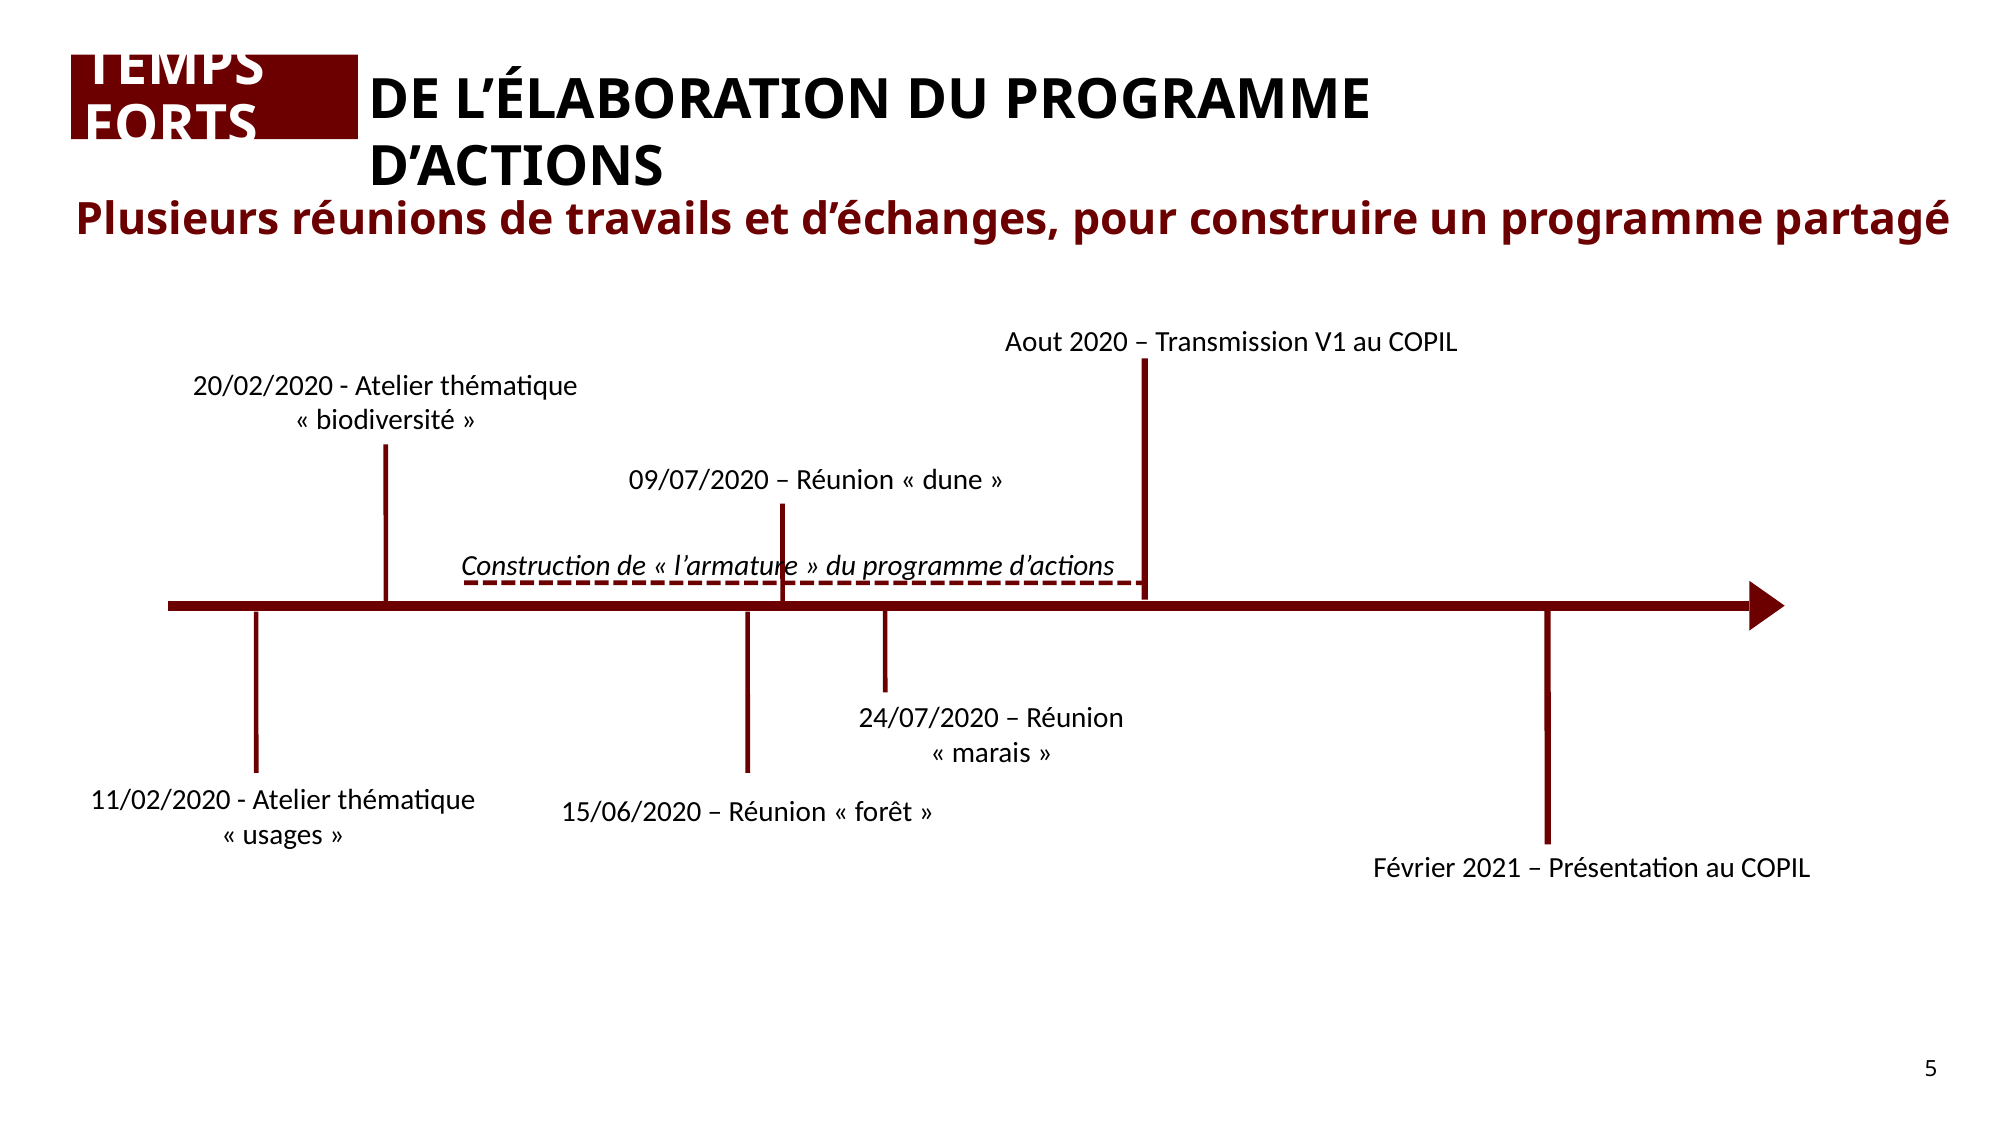

# Temps forts
de l’élaboration du programme d’actions
Plusieurs réunions de travails et d’échanges, pour construire un programme partagé
Aout 2020 – Transmission V1 au COPIL
20/02/2020 - Atelier thématique « biodiversité »
09/07/2020 – Réunion « dune »
Construction de « l’armature » du programme d’actions
24/07/2020 – Réunion « marais »
11/02/2020 - Atelier thématique « usages »
15/06/2020 – Réunion « forêt »
Février 2021 – Présentation au COPIL